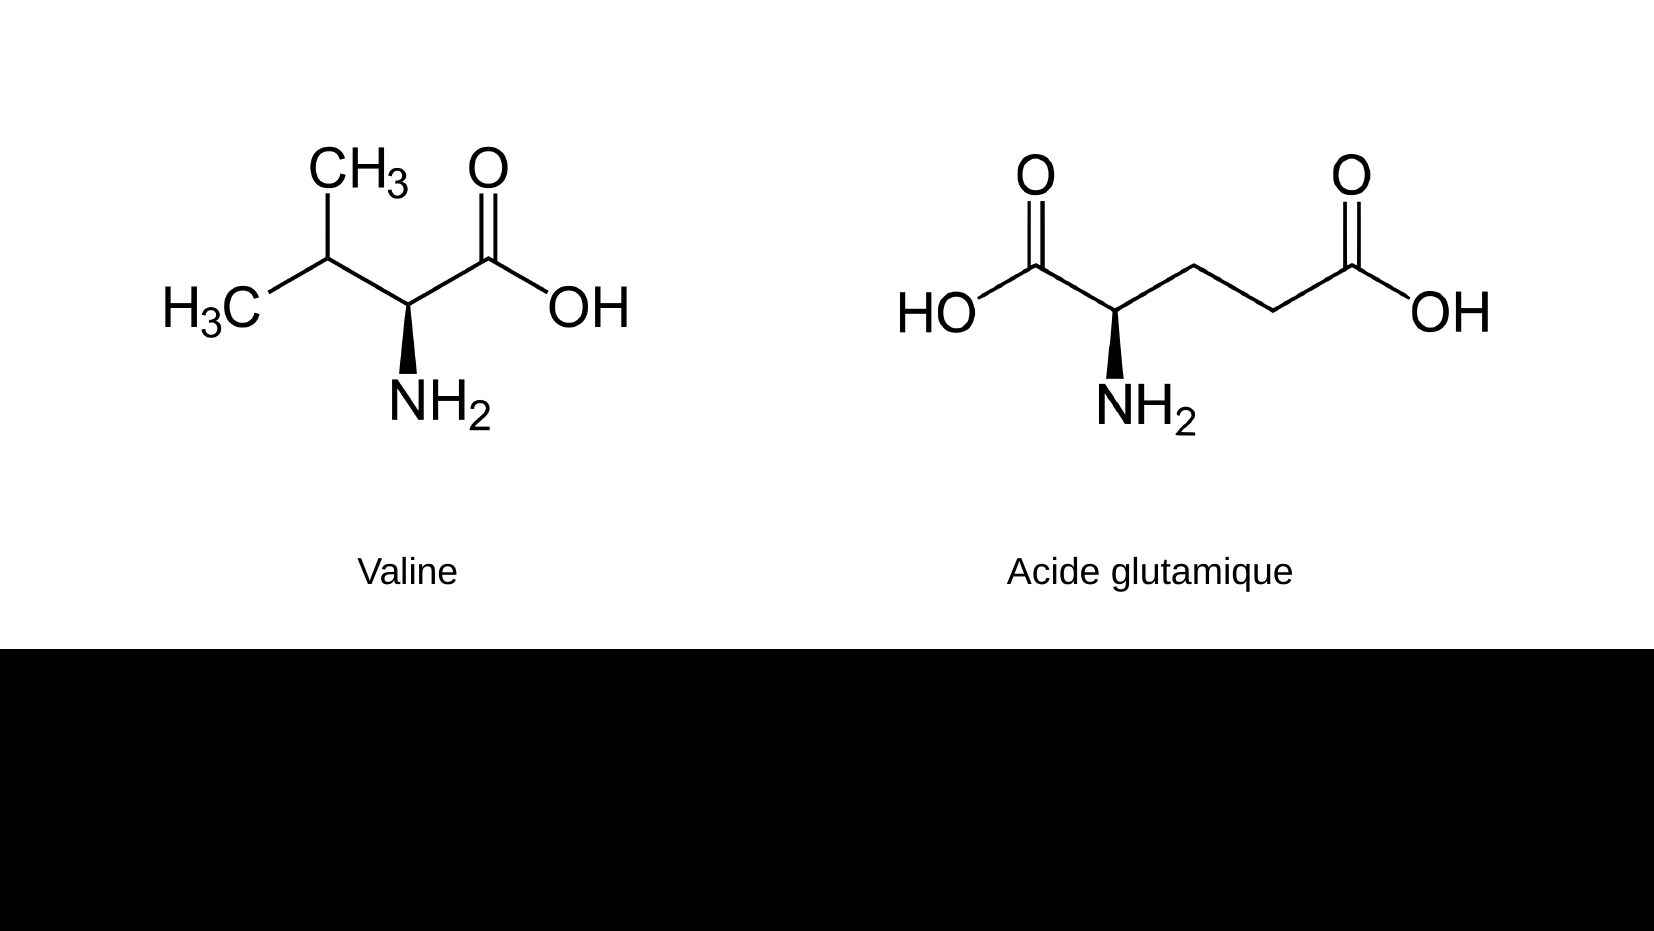

Formation d’une liaison peptidique
Valine
Acide glutamique